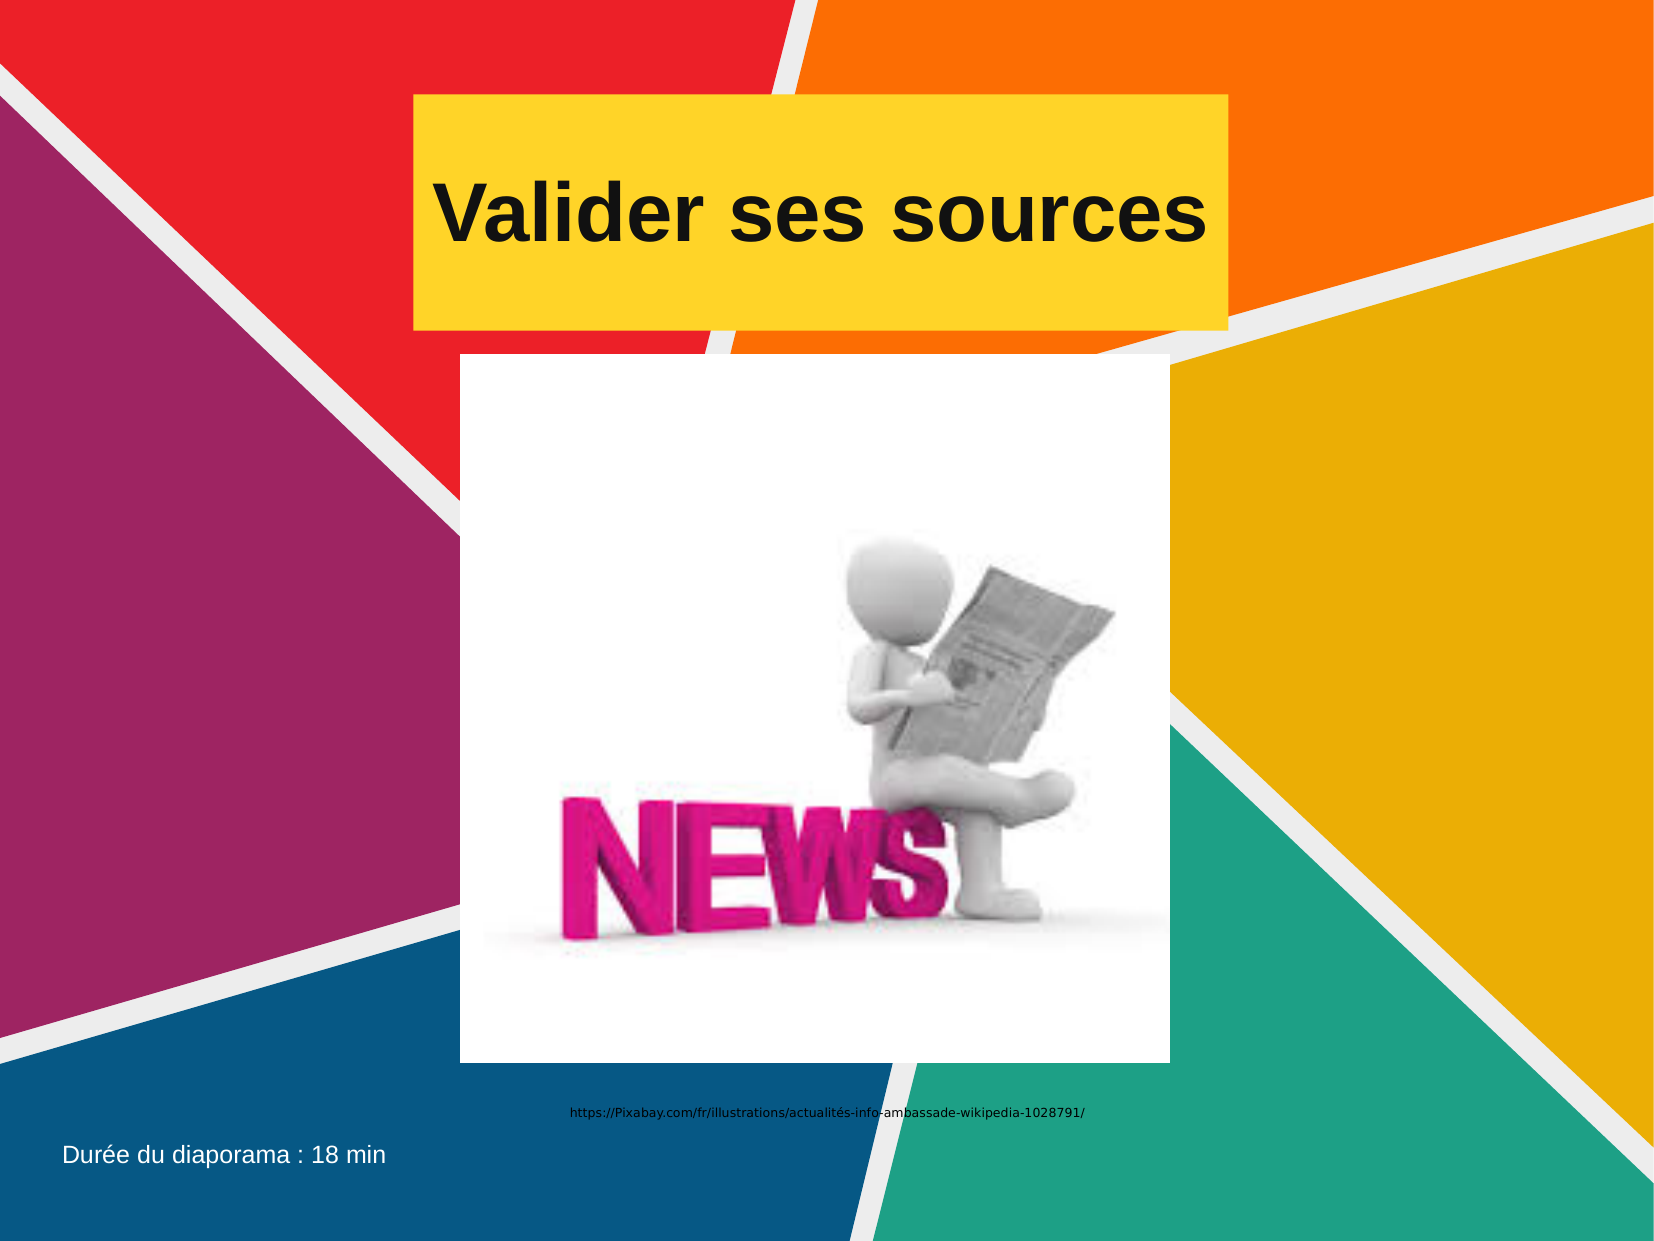

# Valider ses sources
https://Pixabay.com/fr/illustrations/actualités-info-ambassade-wikipedia-1028791/
Durée du diaporama : 18 min